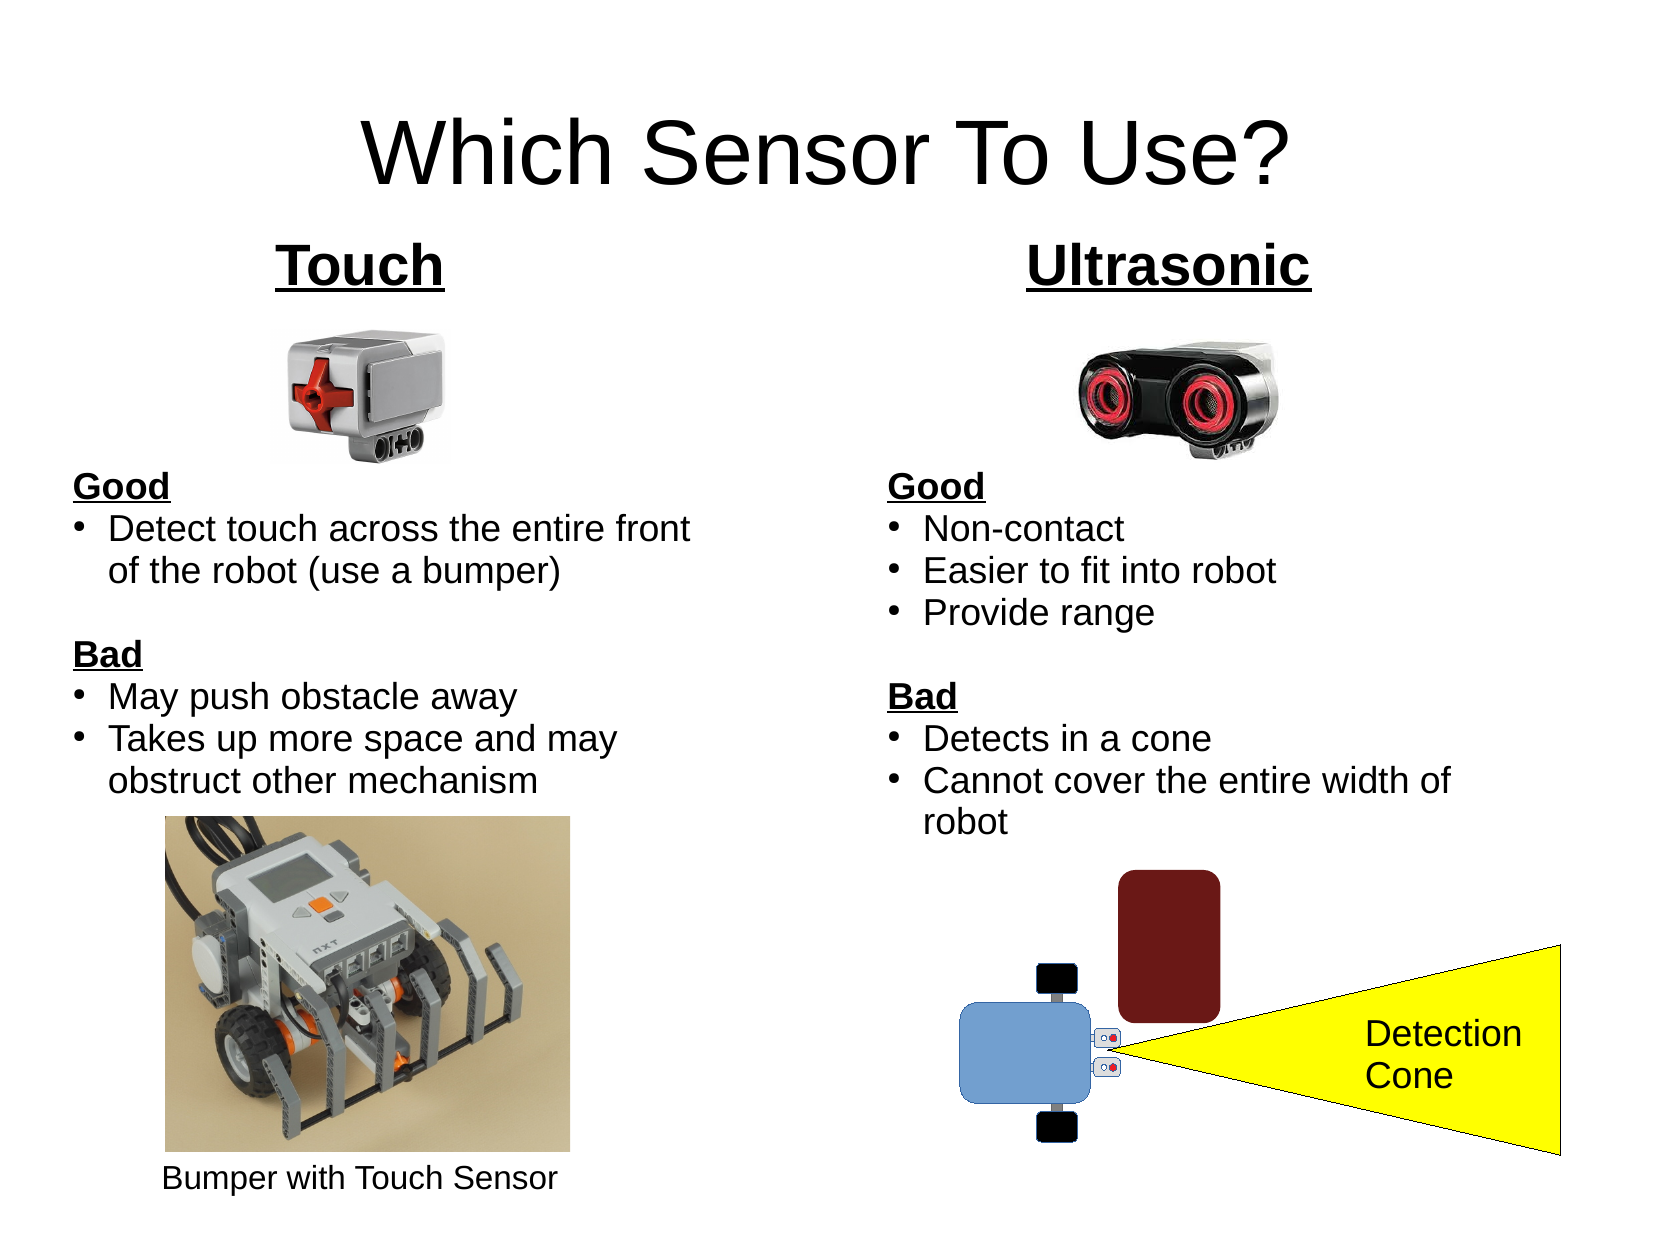

# Which Sensor To Use?
Touch
Ultrasonic
Good
Detect touch across the entire front of the robot (use a bumper)
Bad
May push obstacle away
Takes up more space and may obstruct other mechanism
Good
Non-contact
Easier to fit into robot
Provide range
Bad
Detects in a cone
Cannot cover the entire width of robot
Detection Cone
Bumper with Touch Sensor